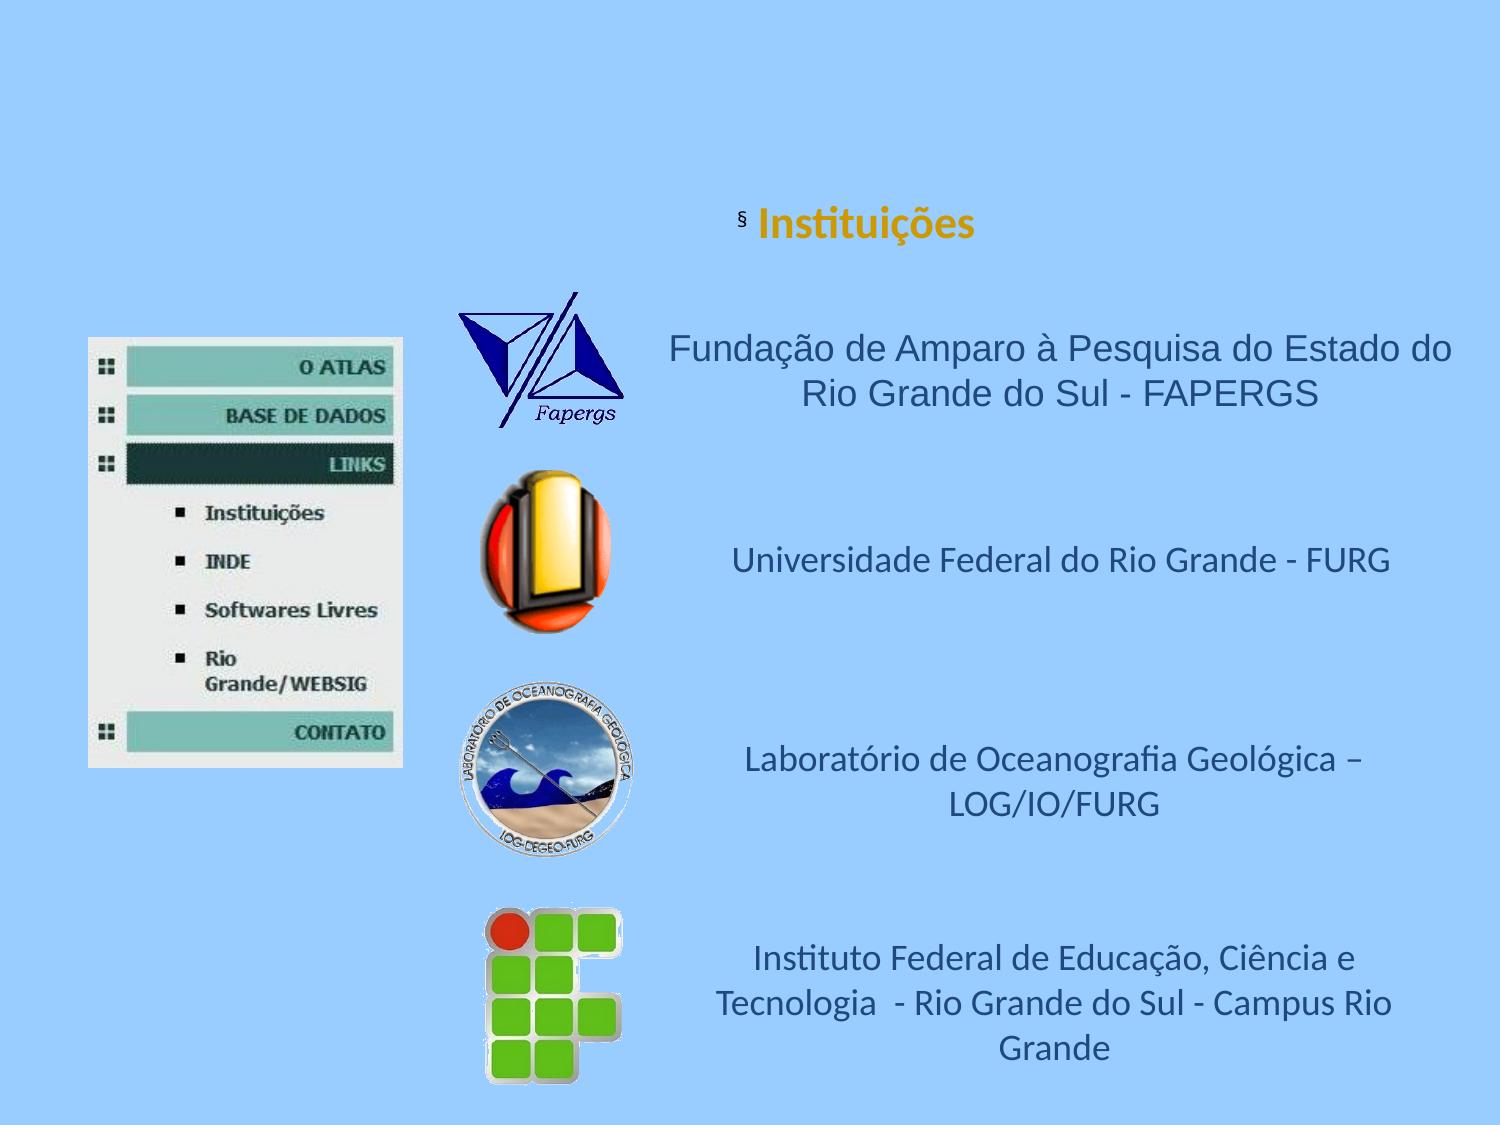

Instituições
Fundação de Amparo à Pesquisa do Estado do Rio Grande do Sul - FAPERGS
Universidade Federal do Rio Grande - FURG
Laboratório de Oceanografia Geológica – LOG/IO/FURG
Instituto Federal de Educação, Ciência e Tecnologia - Rio Grande do Sul - Campus Rio Grande